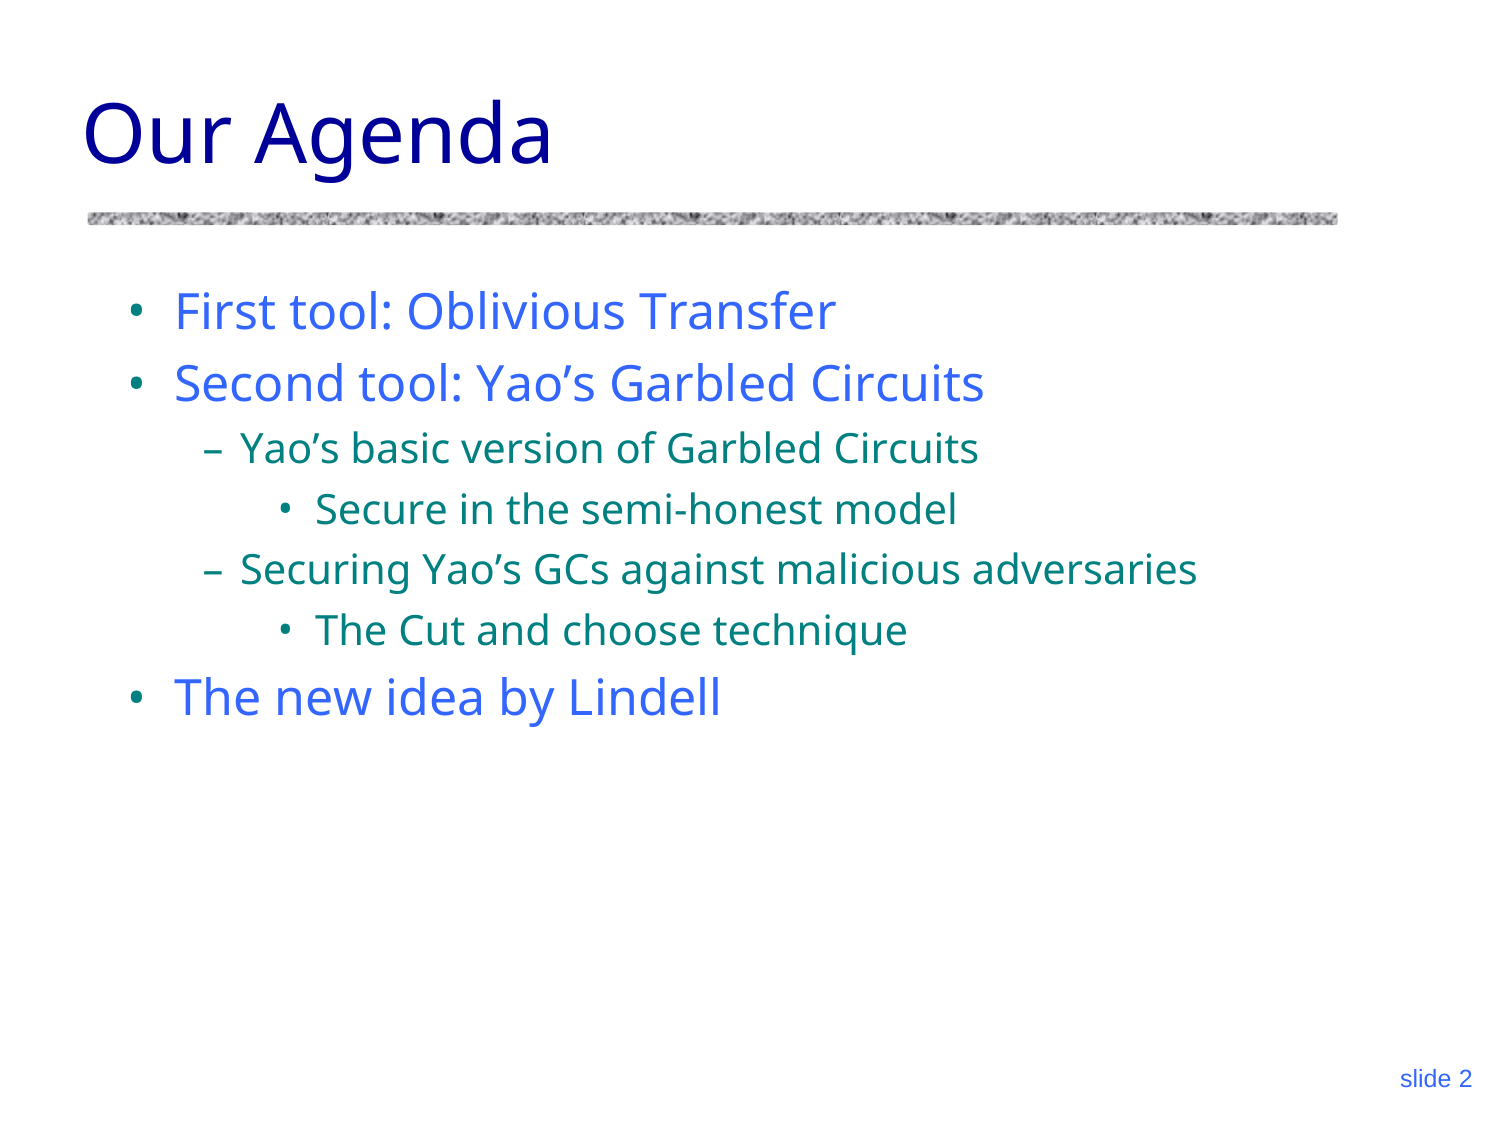

# Our Agenda
First tool: Oblivious Transfer
Second tool: Yao’s Garbled Circuits
Yao’s basic version of Garbled Circuits
Secure in the semi-honest model
Securing Yao’s GCs against malicious adversaries
The Cut and choose technique
The new idea by Lindell
slide 1